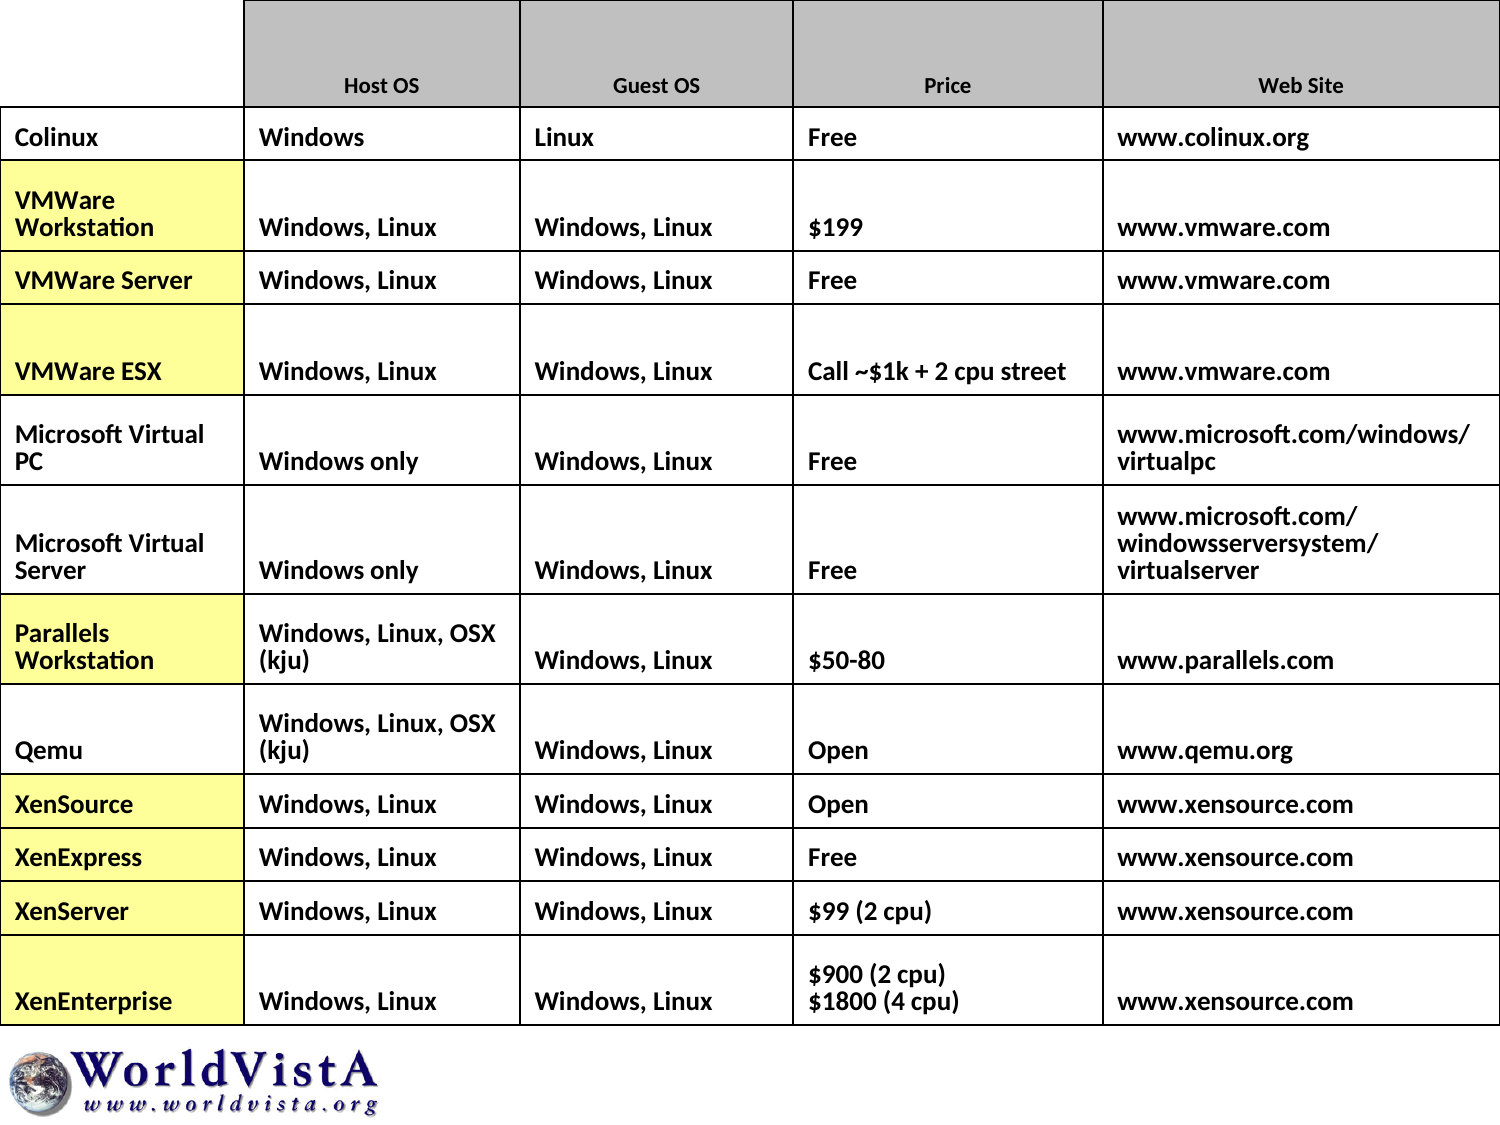

Host OS
Guest OS
Price
Web Site
Colinux
Windows
Linux
Free
www.colinux.org
VMWare Workstation
Windows, Linux
Windows, Linux
$199
www.vmware.com
VMWare Server
Windows, Linux
Windows, Linux
Free
www.vmware.com
VMWare ESX
Windows, Linux
Windows, Linux
Call ~$1k + 2 cpu street
www.vmware.com
Microsoft Virtual PC
Windows only
Windows, Linux
Free
www.microsoft.com/windows/virtualpc
Microsoft Virtual Server
Windows only
Windows, Linux
Free
www.microsoft.com/windowsserversystem/virtualserver
Parallels Workstation
Windows, Linux, OSX (kju)
Windows, Linux
$50-80
www.parallels.com
Qemu
Windows, Linux, OSX (kju)
Windows, Linux
Open
www.qemu.org
XenSource
Windows, Linux
Windows, Linux
Open
www.xensource.com
XenExpress
Windows, Linux
Windows, Linux
Free
www.xensource.com
XenServer
Windows, Linux
Windows, Linux
$99 (2 cpu)
www.xensource.com
XenEnterprise
Windows, Linux
Windows, Linux
$900 (2 cpu)
$1800 (4 cpu)
www.xensource.com